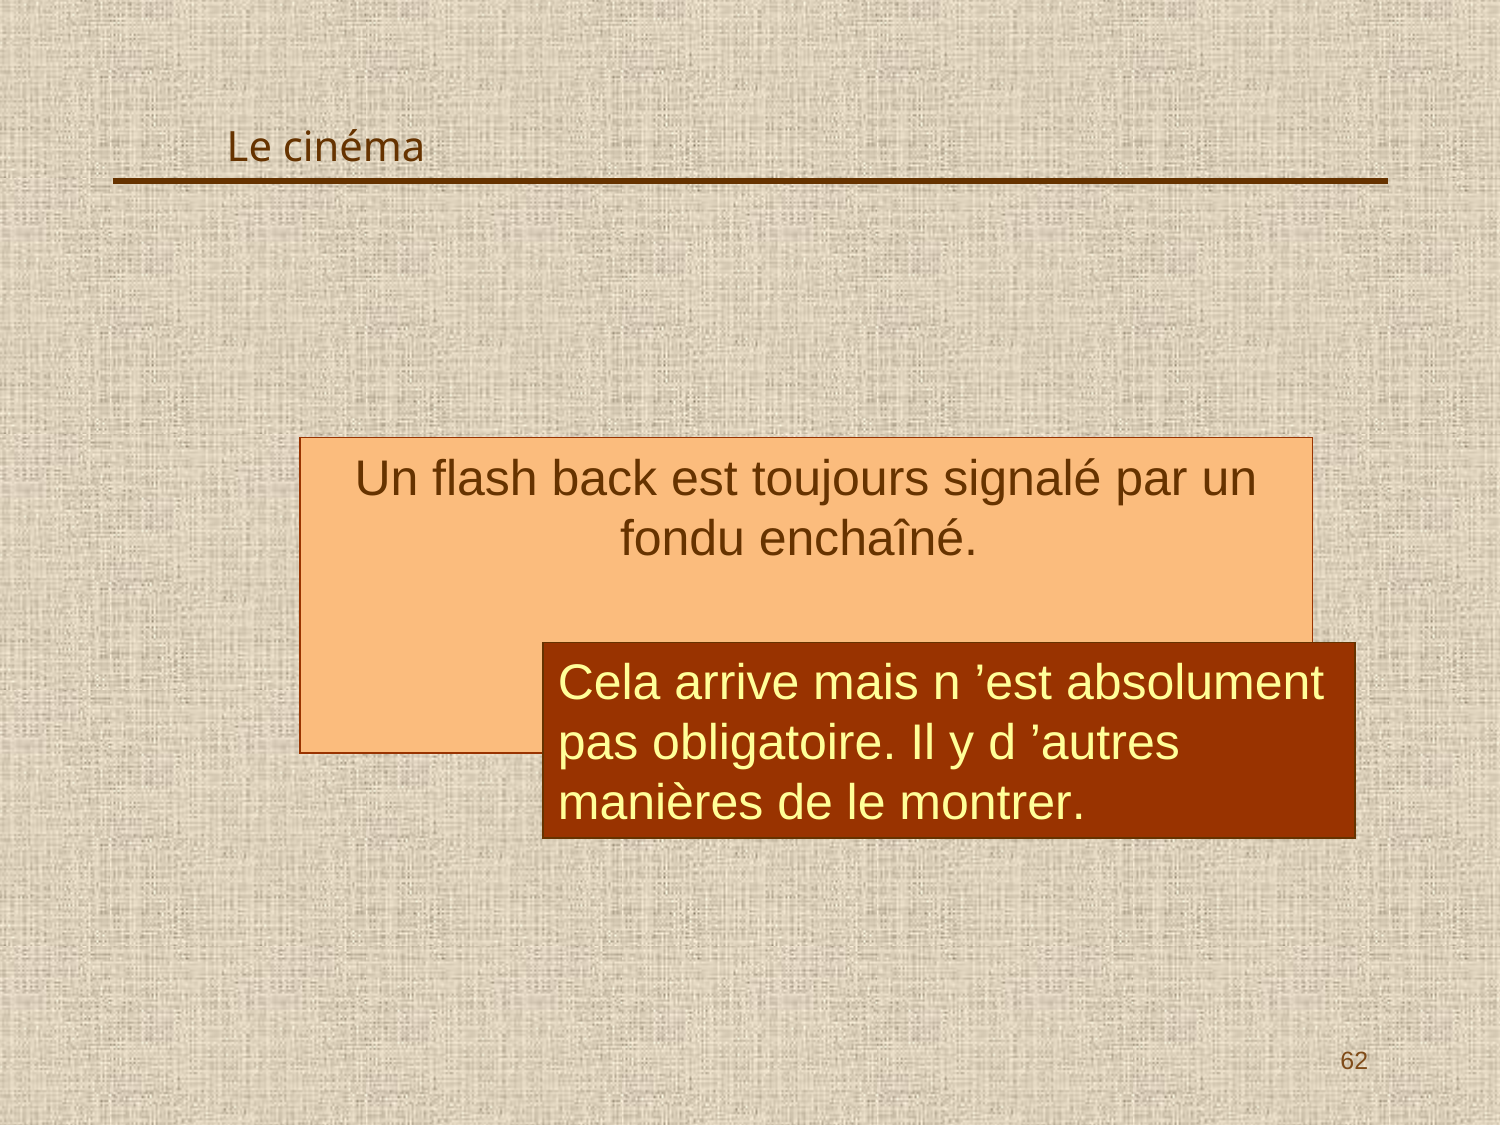

Le cinéma
Un flash back est toujours signalé par un fondu enchaîné.
V / F ?
Cela arrive mais n ’est absolument pas obligatoire. Il y d ’autres manières de le montrer.
62